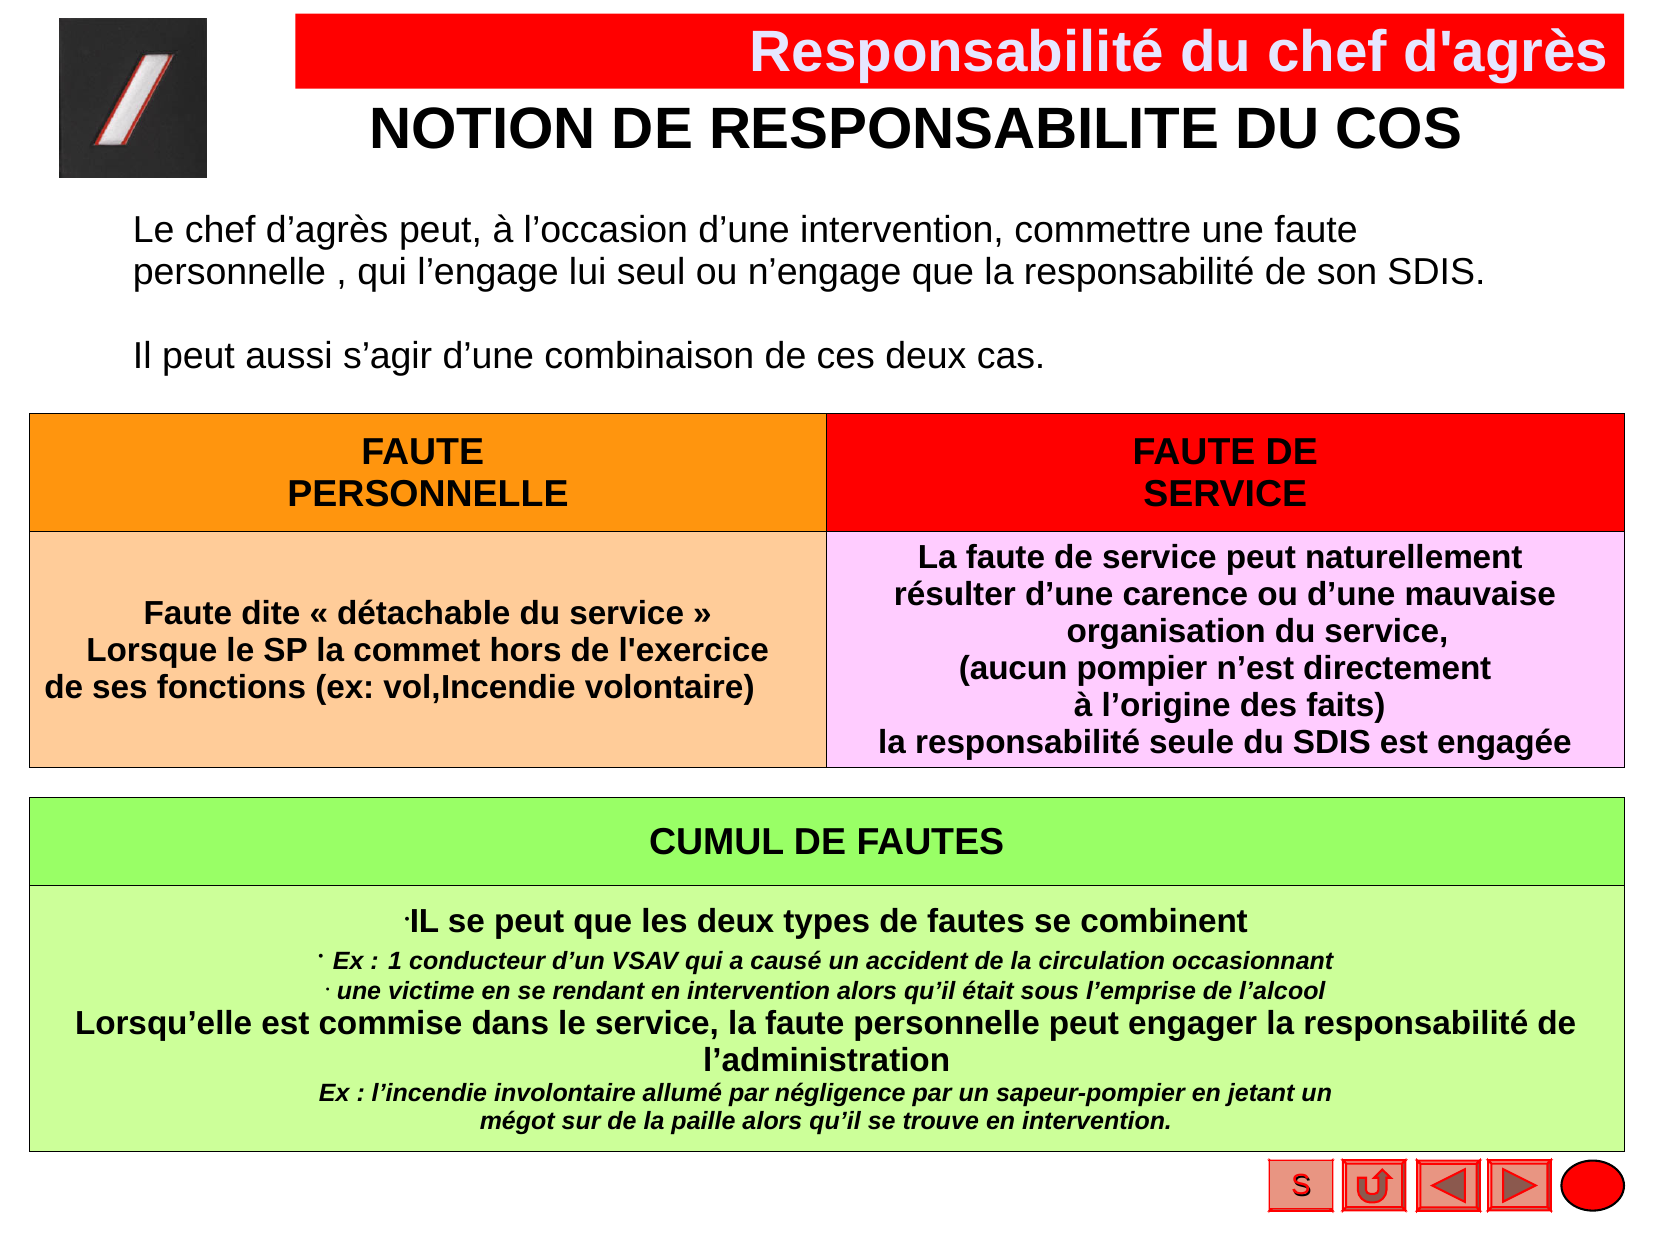

Responsabilité du chef d'agrès
NOTION DE RESPONSABILITE DU COS
Le chef d’agrès peut, à l’occasion d’une intervention, commettre une faute personnelle , qui l’engage lui seul ou n’engage que la responsabilité de son SDIS.
Il peut aussi s’agir d’une combinaison de ces deux cas.
FAUTE
PERSONNELLE
FAUTE DE
SERVICE
Faute dite « détachable du service »
Lorsque le SP la commet hors de l'exercice
de ses fonctions (ex: vol,Incendie volontaire)
La faute de service peut naturellement
résulter d’une carence ou d’une mauvaise
	organisation du service,
(aucun pompier n’est directement
 à l’origine des faits)
la responsabilité seule du SDIS est engagée
CUMUL DE FAUTES
IL se peut que les deux types de fautes se combinent
 Ex : 1 conducteur d’un VSAV qui a causé un accident de la circulation occasionnant
 une victime en se rendant en intervention alors qu’il était sous l’emprise de l’alcool
Lorsqu’elle est commise dans le service, la faute personnelle peut engager la responsabilité de
l’administration
Ex : l’incendie involontaire allumé par négligence par un sapeur-pompier en jetant un
mégot sur de la paille alors qu’il se trouve en intervention.